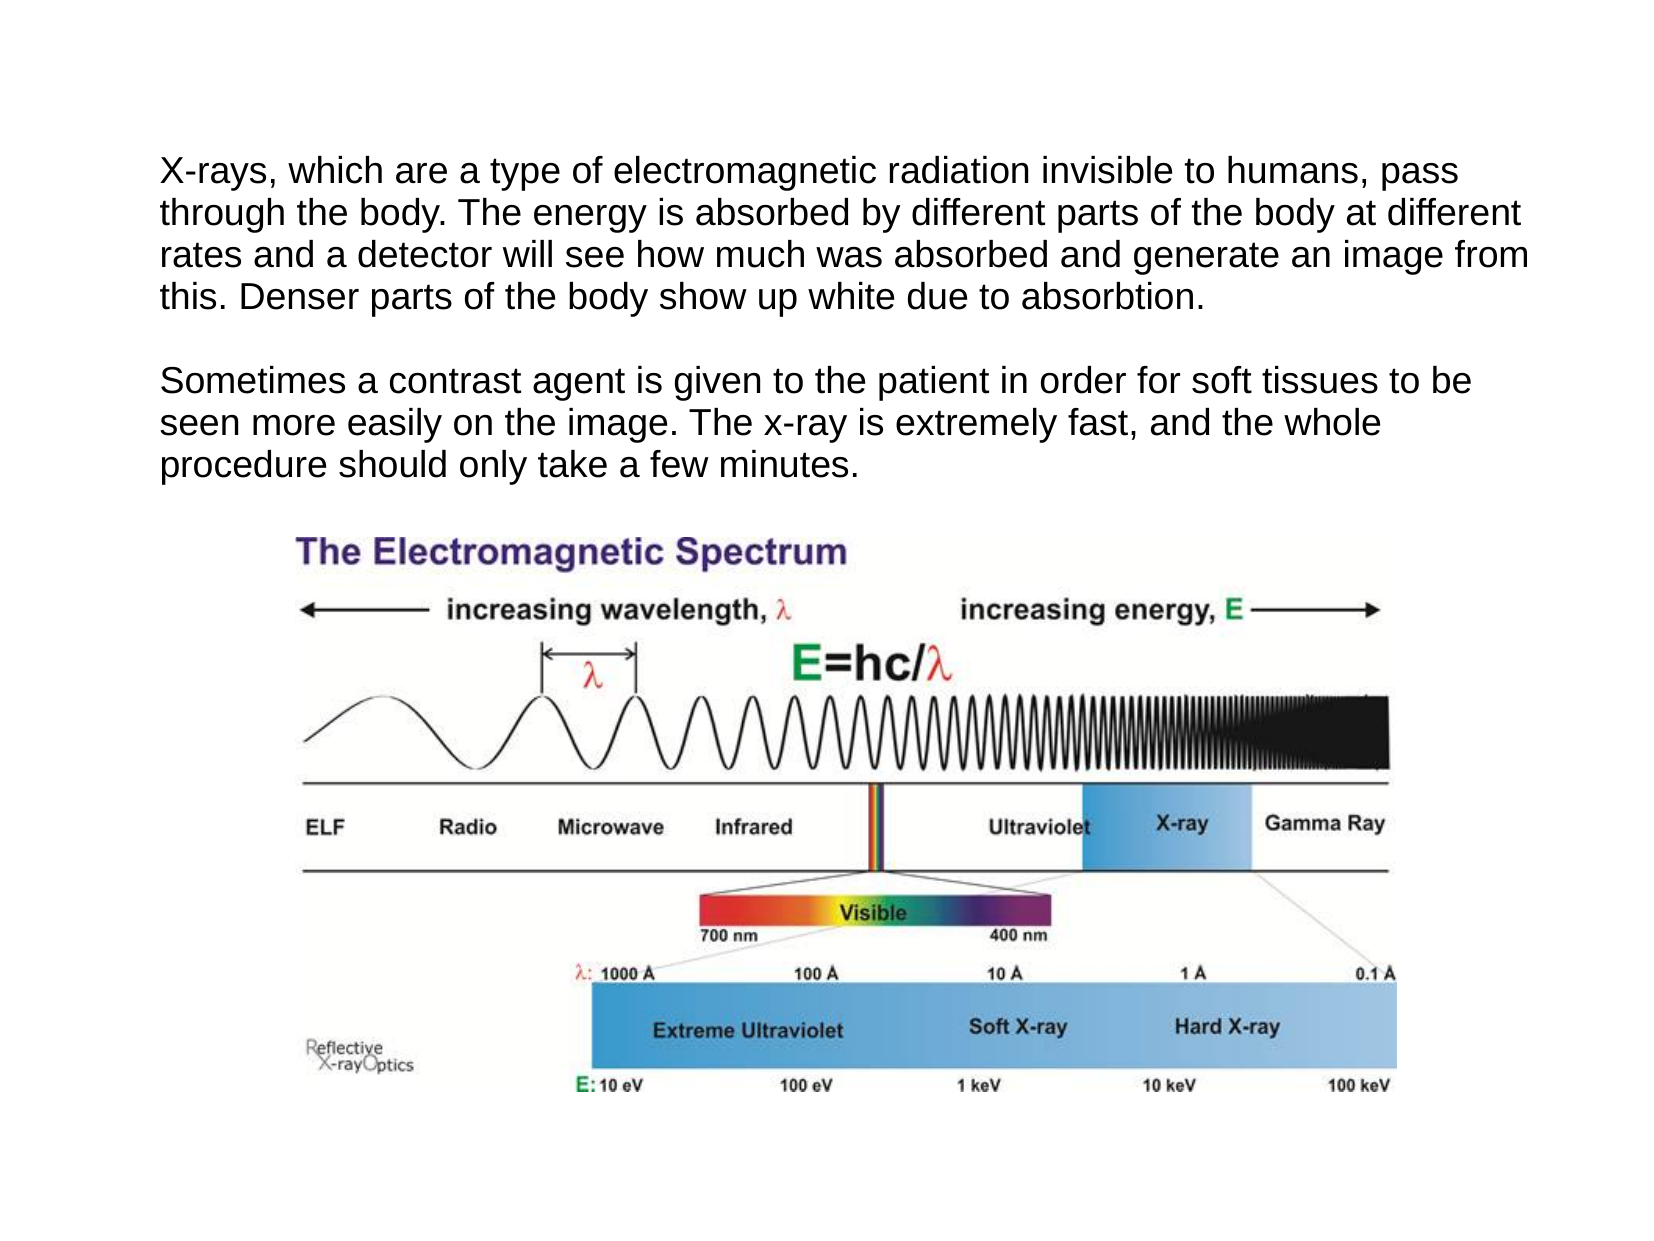

X-rays, which are a type of electromagnetic radiation invisible to humans, pass through the body. The energy is absorbed by different parts of the body at different rates and a detector will see how much was absorbed and generate an image from this. Denser parts of the body show up white due to absorbtion.
Sometimes a contrast agent is given to the patient in order for soft tissues to be seen more easily on the image. The x-ray is extremely fast, and the whole procedure should only take a few minutes.